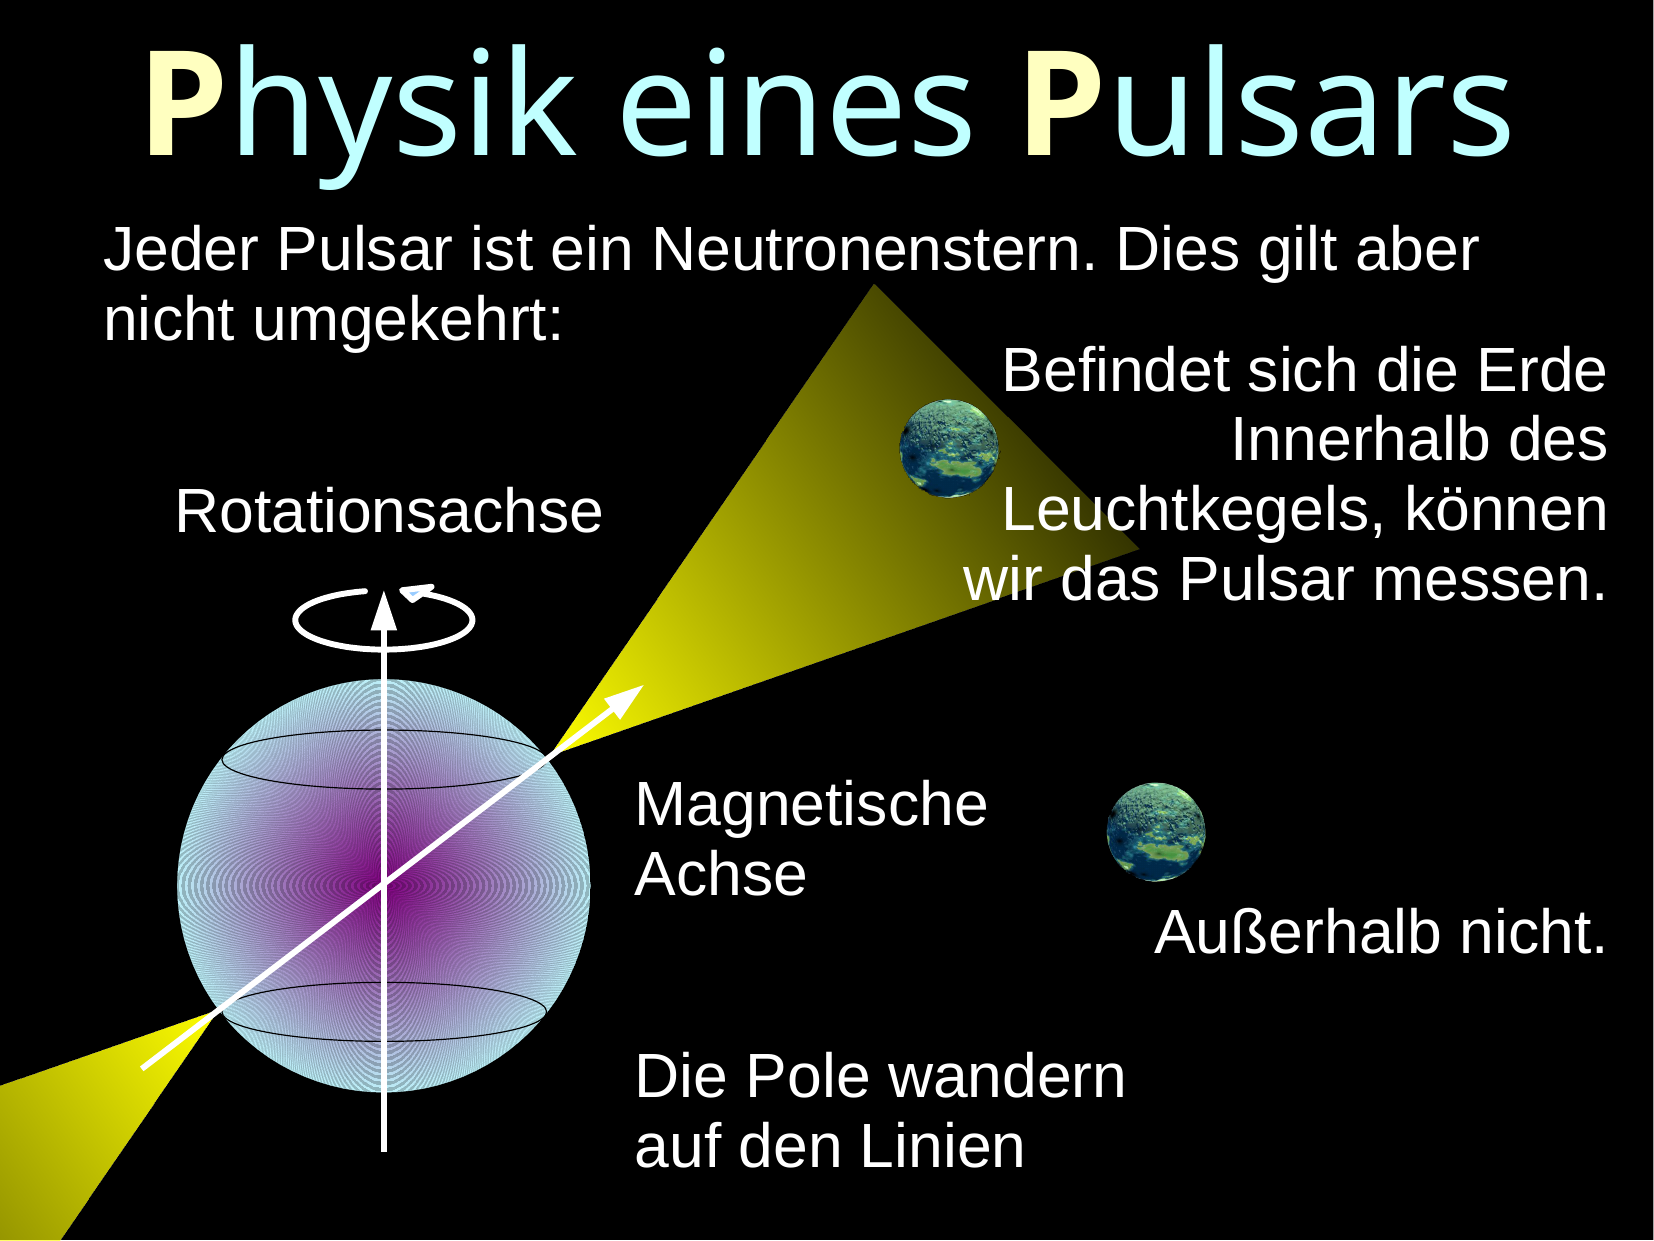

# Physik eines Pulsars
Jeder Pulsar ist ein Neutronenstern. Dies gilt aber nicht umgekehrt:
Befindet sich die Erde Innerhalb des Leuchtkegels, können wir das Pulsar messen.
Rotationsachse
Magnetische
Achse
Außerhalb nicht.
Die Pole wandern
auf den Linien